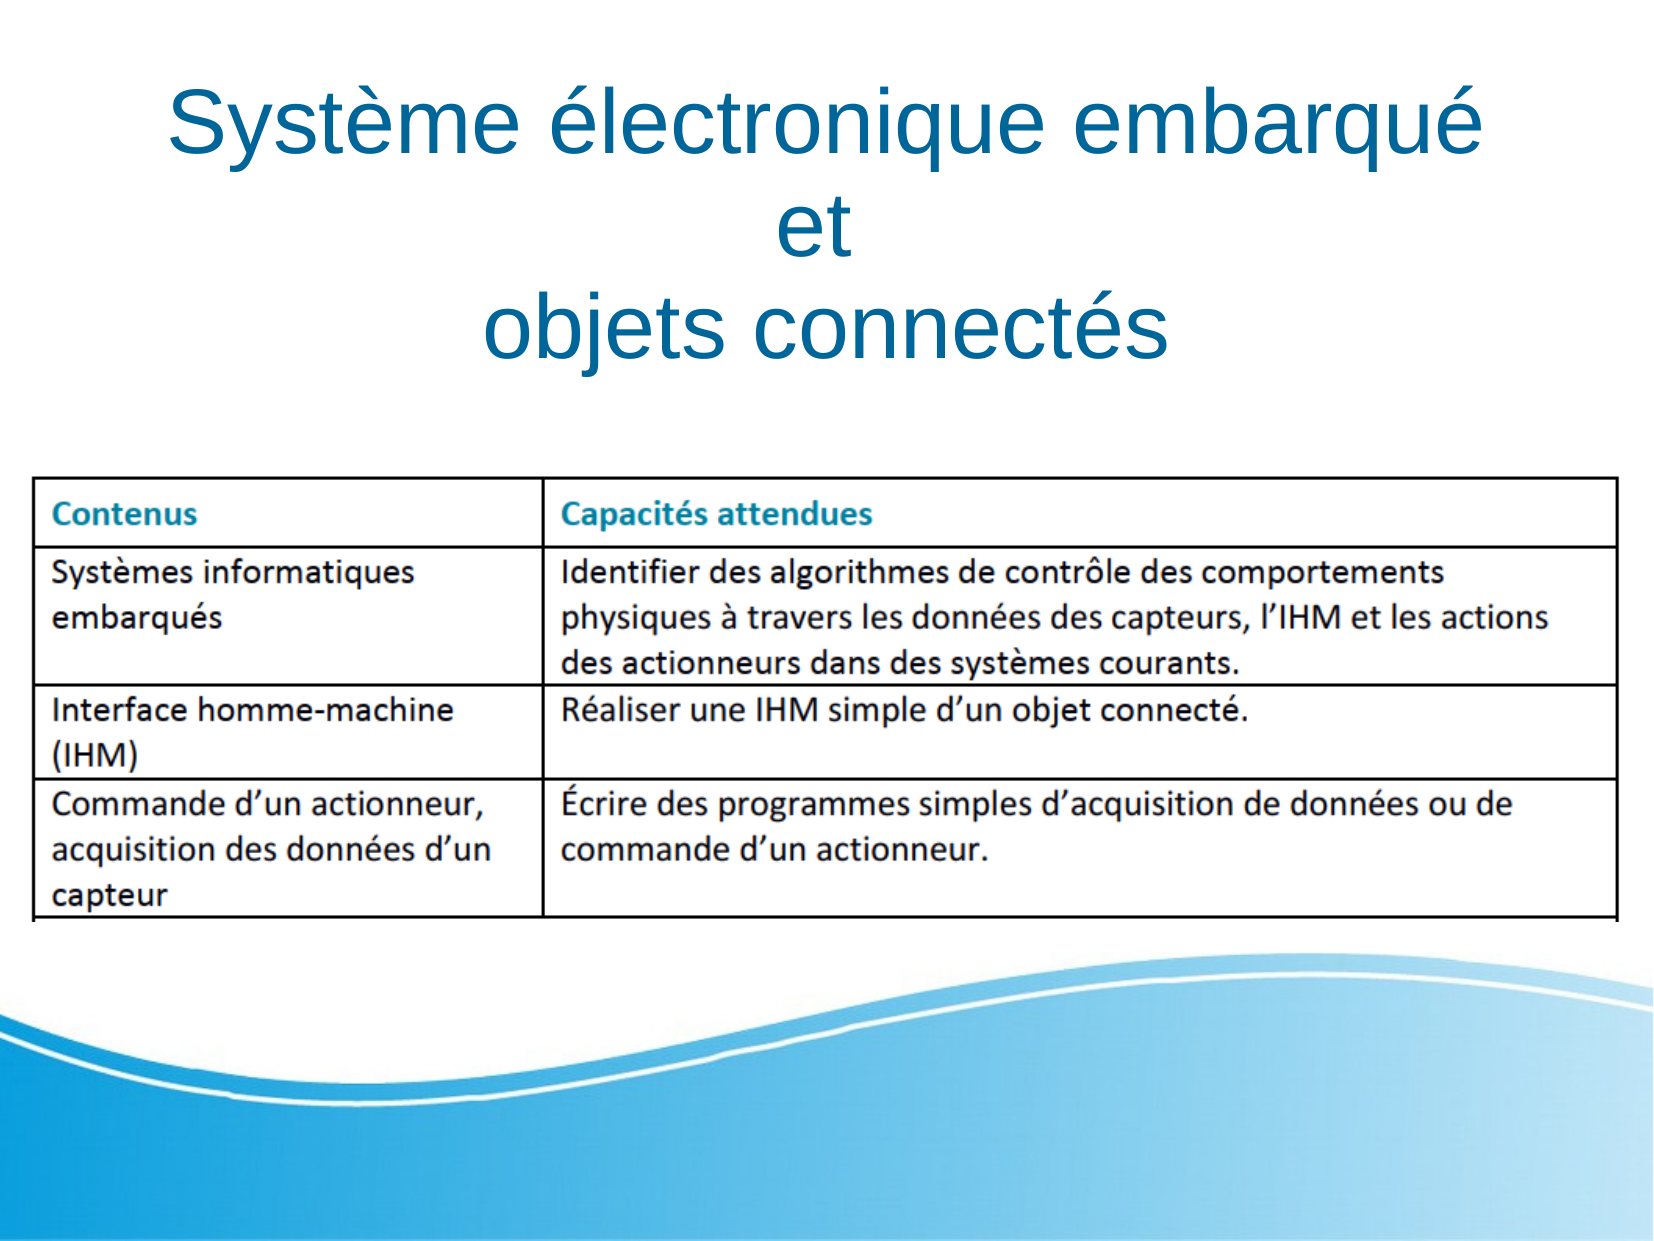

# Système électronique embarqué et objets connectés